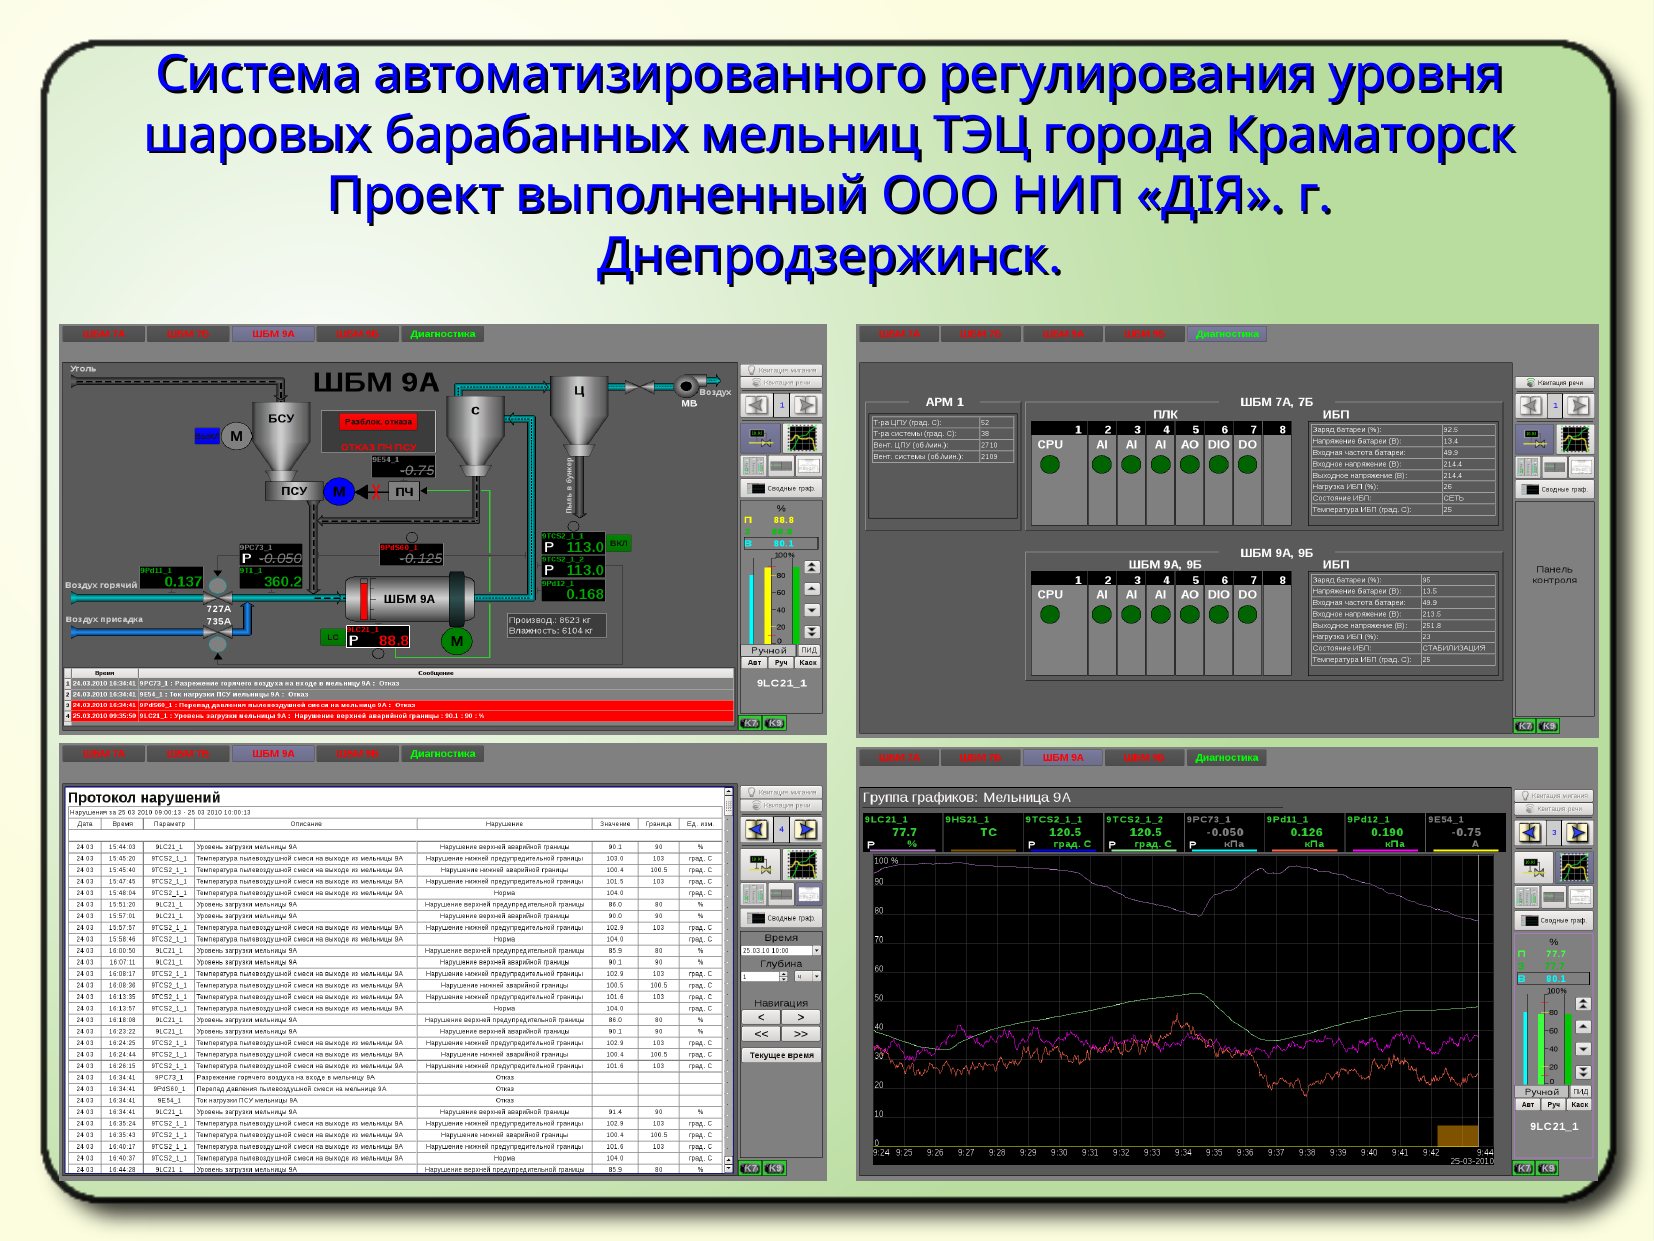

# Система автоматизированного регулирования уровня шаровых барабанных мельниц ТЭЦ города Краматорск Проект выполненный ООО НИП «ДIЯ». г. Днепродзержинск.